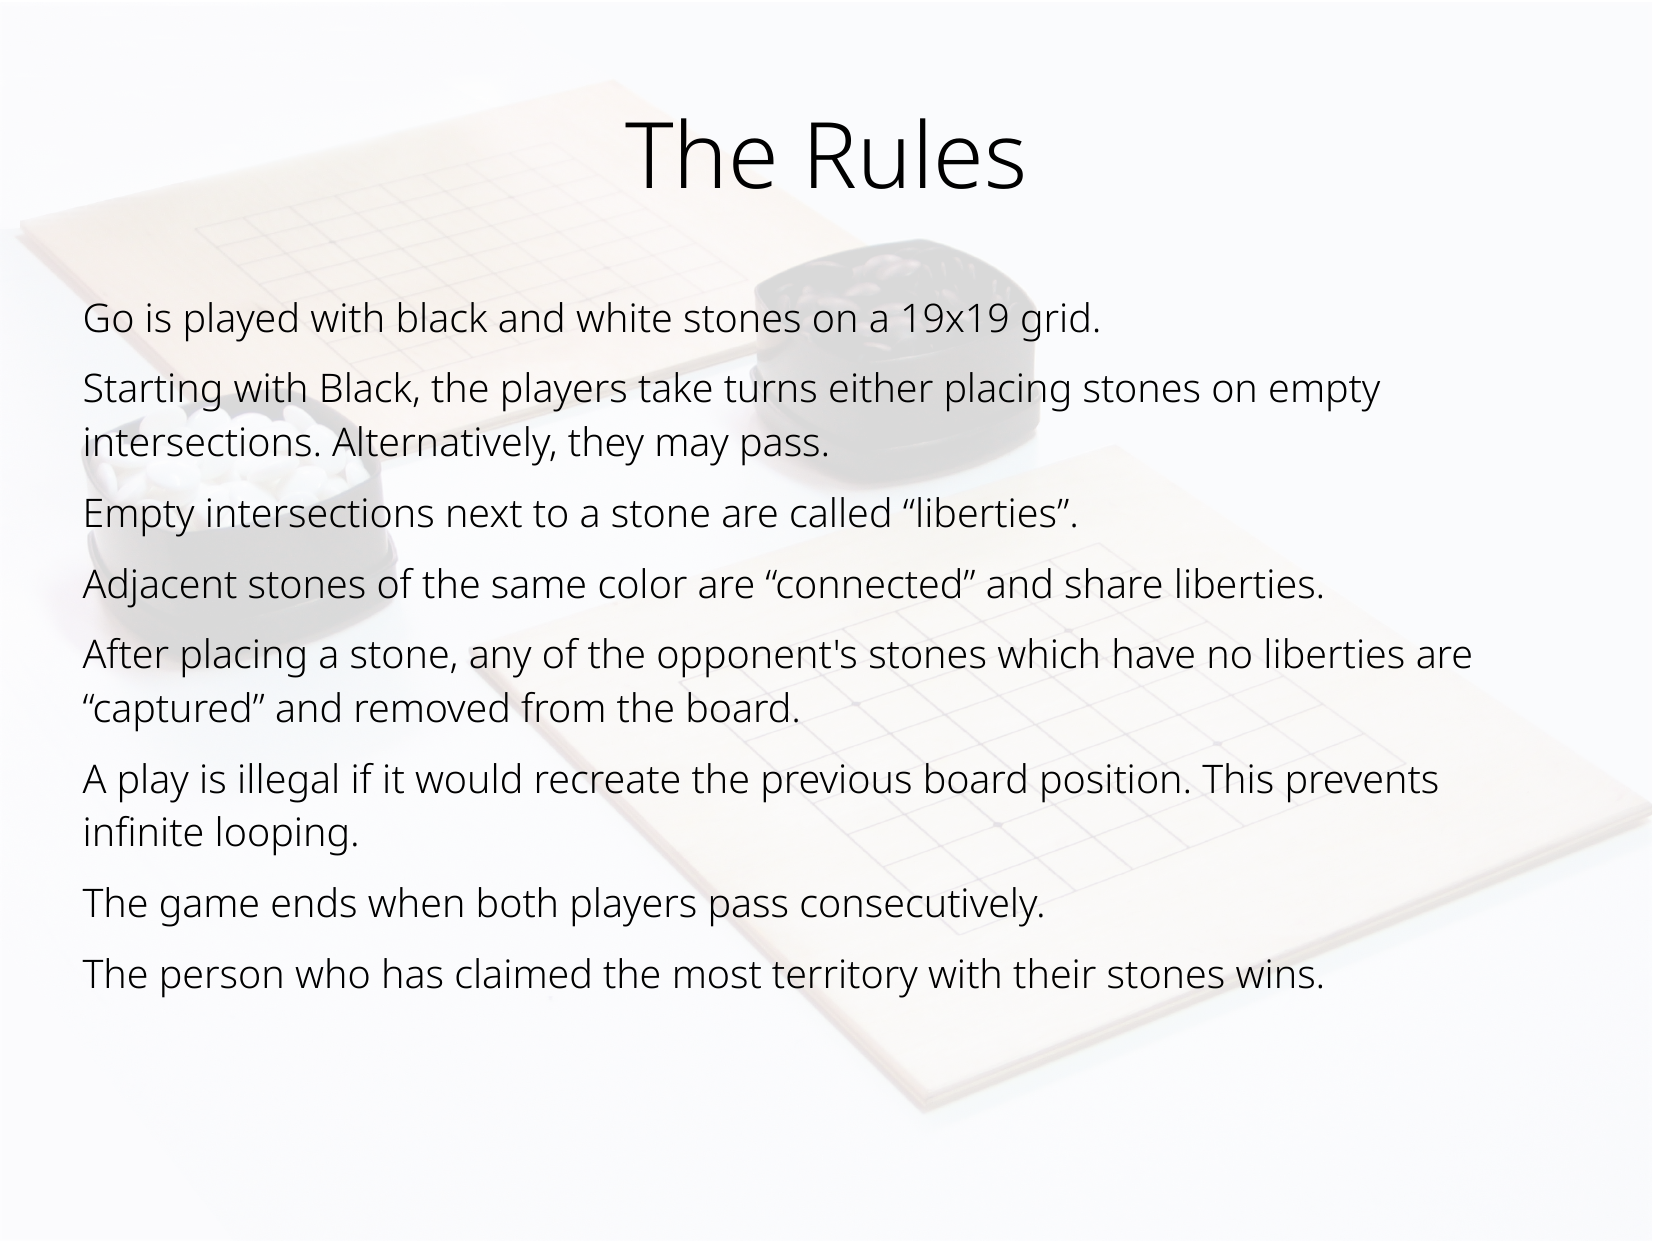

# The Rules
Go is played with black and white stones on a 19x19 grid.
Starting with Black, the players take turns either placing stones on empty intersections. Alternatively, they may pass.
Empty intersections next to a stone are called “liberties”.
Adjacent stones of the same color are “connected” and share liberties.
After placing a stone, any of the opponent's stones which have no liberties are “captured” and removed from the board.
A play is illegal if it would recreate the previous board position. This prevents infinite looping.
The game ends when both players pass consecutively.
The person who has claimed the most territory with their stones wins.